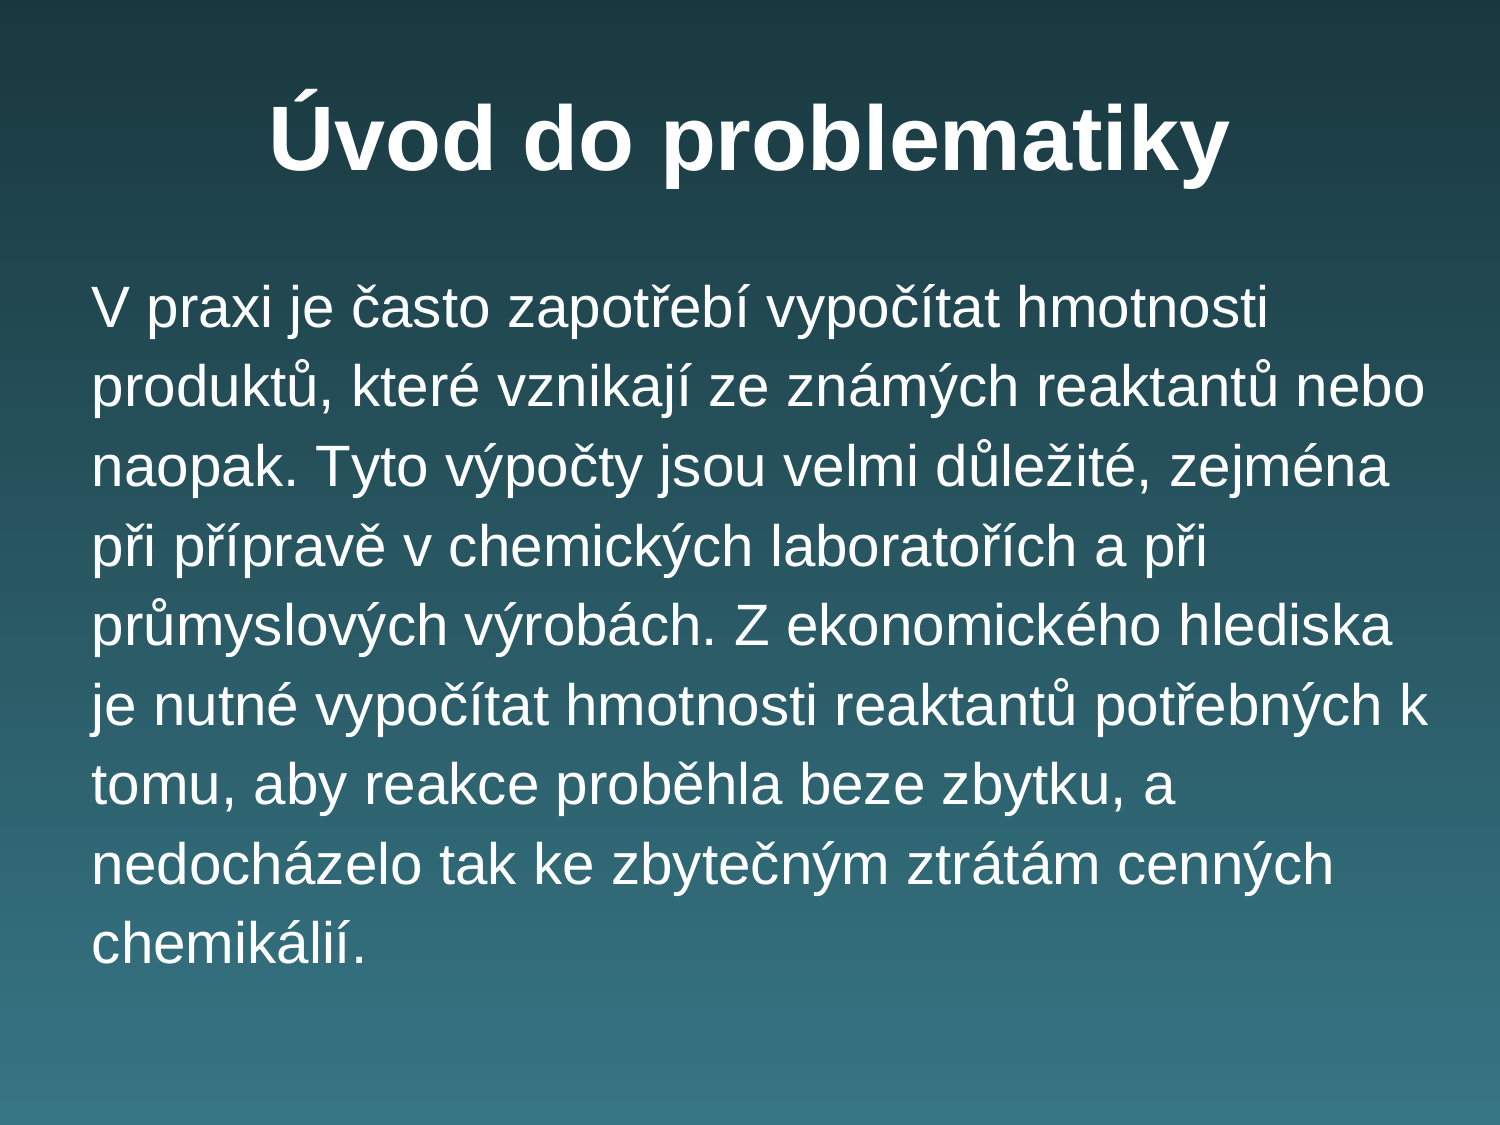

# Úvod do problematiky
V praxi je často zapotřebí vypočítat hmotnosti
produktů, které vznikají ze známých reaktantů nebo
naopak. Tyto výpočty jsou velmi důležité, zejména
při přípravě v chemických laboratořích a při
průmyslových výrobách. Z ekonomického hlediska
je nutné vypočítat hmotnosti reaktantů potřebných k
tomu, aby reakce proběhla beze zbytku, a
nedocházelo tak ke zbytečným ztrátám cenných
chemikálií.